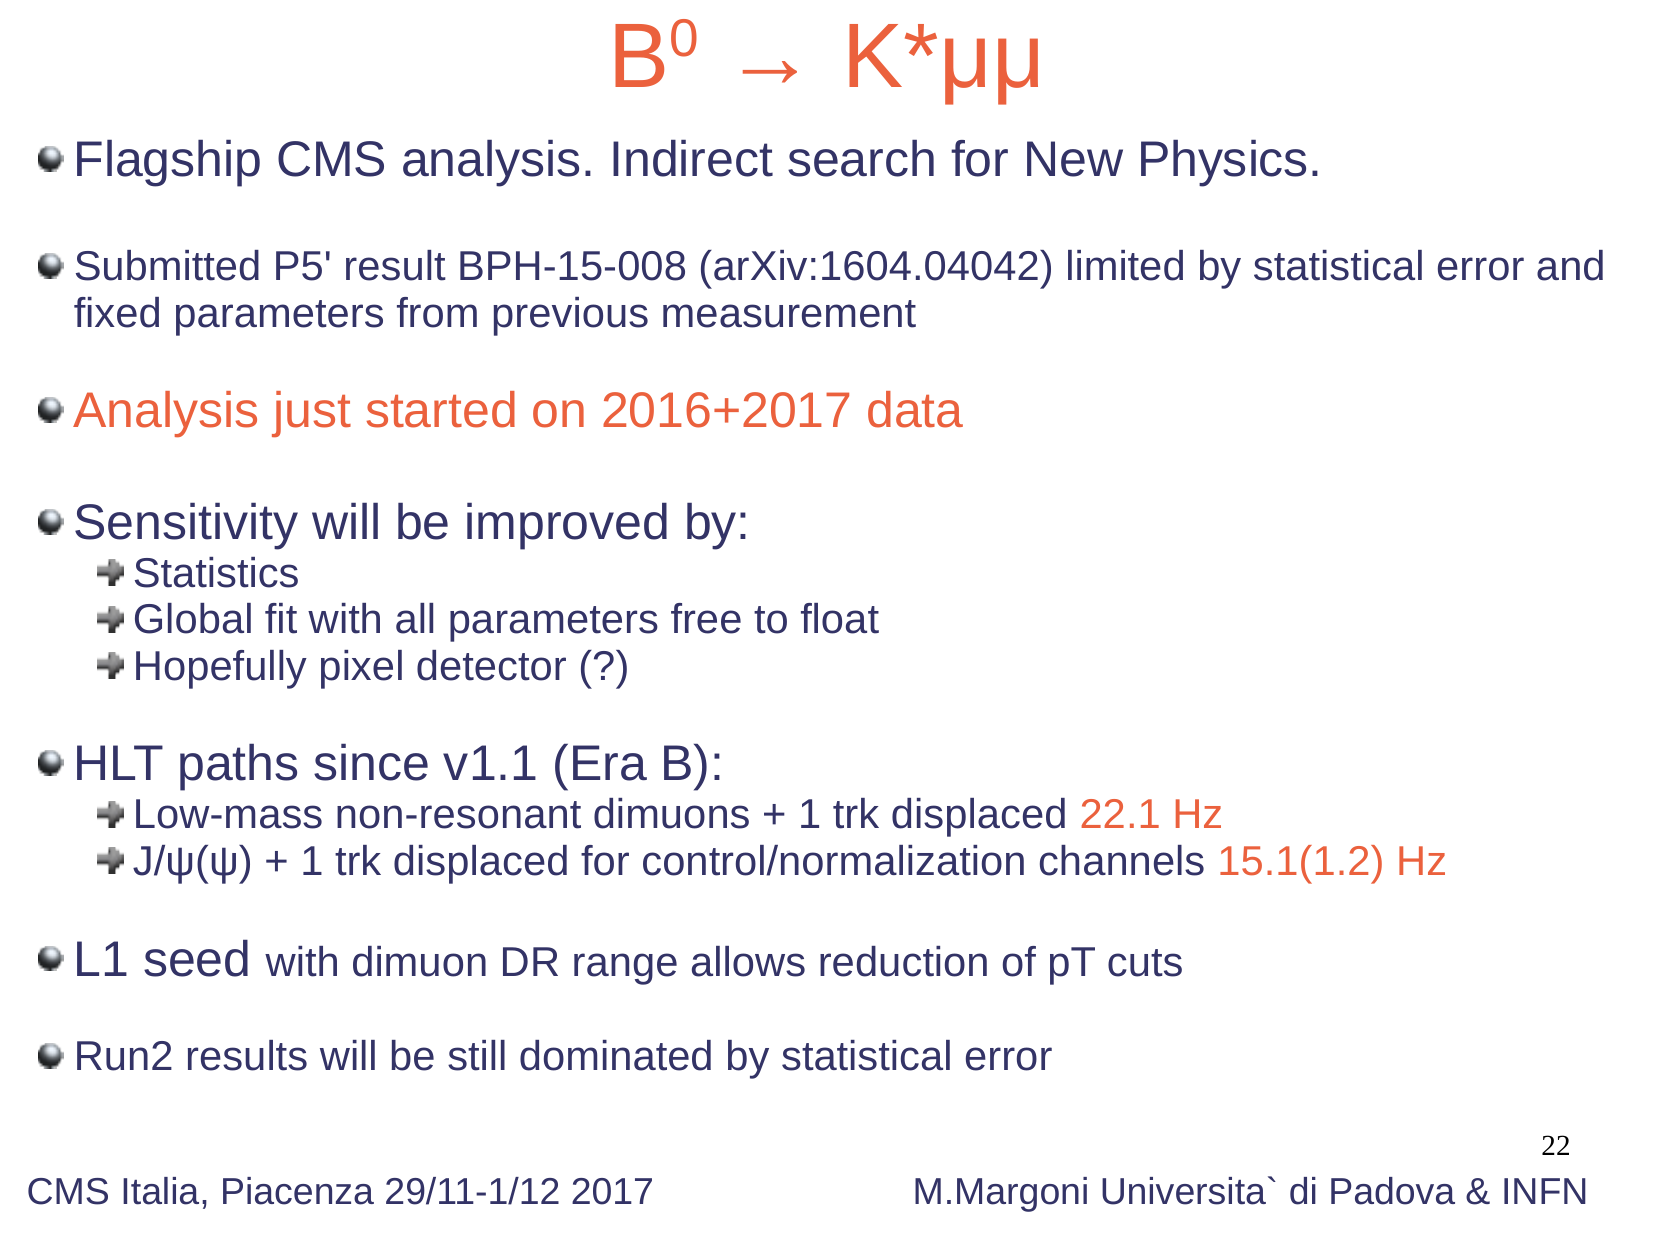

# B0 → K*μμ
Flagship CMS analysis. Indirect search for New Physics.
Submitted P5' result BPH-15-008 (arXiv:1604.04042) limited by statistical error and fixed parameters from previous measurement
Analysis just started on 2016+2017 data
Sensitivity will be improved by:
Statistics
Global fit with all parameters free to float
Hopefully pixel detector (?)
HLT paths since v1.1 (Era B):
Low-mass non-resonant dimuons + 1 trk displaced 22.1 Hz
J/ψ(ψ) + 1 trk displaced for control/normalization channels 15.1(1.2) Hz
L1 seed with dimuon DR range allows reduction of pT cuts
Run2 results will be still dominated by statistical error
22
CMS Italia, Piacenza 29/11-1/12 2017				M.Margoni Universita` di Padova & INFN